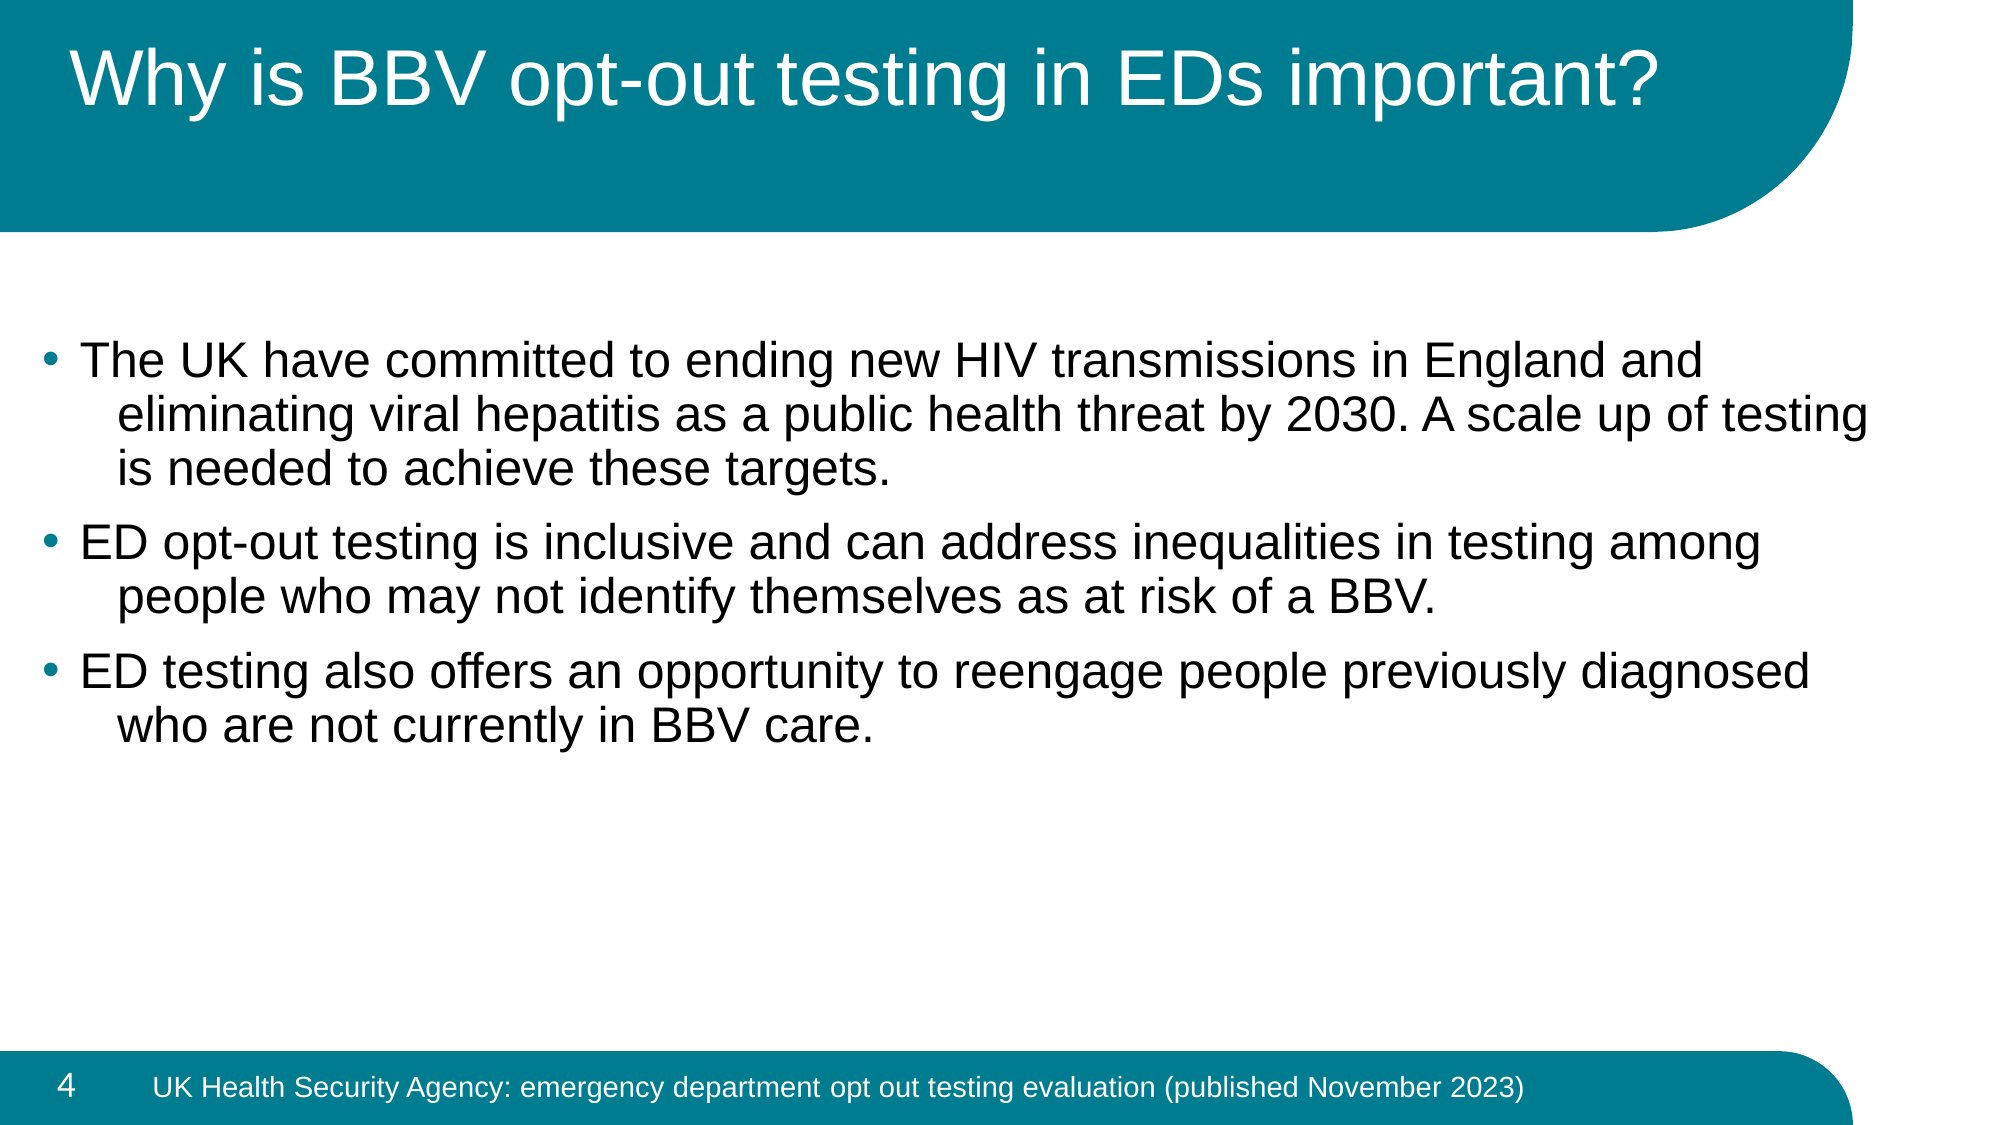

# Why is BBV opt-out testing in EDs important?
The UK have committed to ending new HIV transmissions in England and eliminating viral hepatitis as a public health threat by 2030. A scale up of testing is needed to achieve these targets.
ED opt-out testing is inclusive and can address inequalities in testing among people who may not identify themselves as at risk of a BBV.
ED testing also offers an opportunity to reengage people previously diagnosed who are not currently in BBV care.
4
UK Health Security Agency: emergency department opt out testing evaluation (published November 2023)